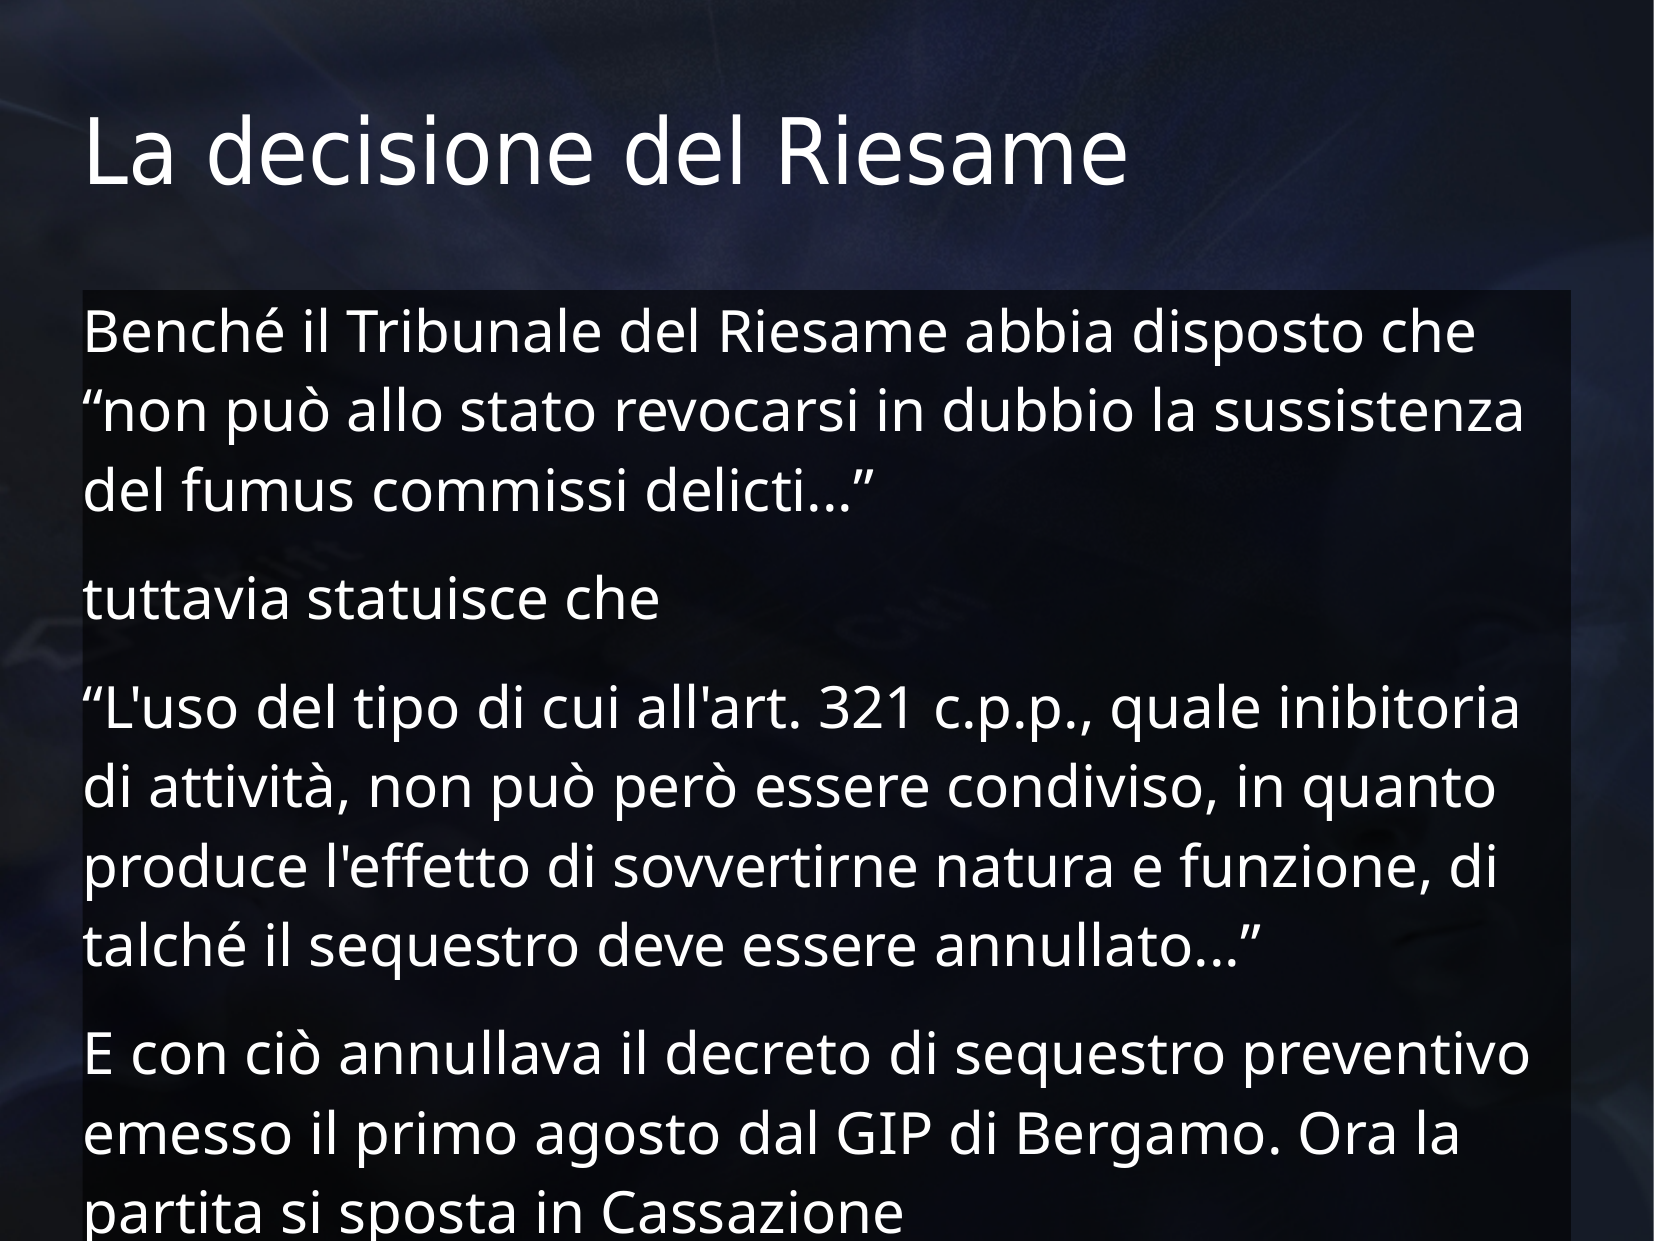

# La decisione del Riesame
Benché il Tribunale del Riesame abbia disposto che “non può allo stato revocarsi in dubbio la sussistenza del fumus commissi delicti...”
tuttavia statuisce che
“L'uso del tipo di cui all'art. 321 c.p.p., quale inibitoria di attività, non può però essere condiviso, in quanto produce l'effetto di sovvertirne natura e funzione, di talché il sequestro deve essere annullato...”
E con ciò annullava il decreto di sequestro preventivo emesso il primo agosto dal GIP di Bergamo. Ora la partita si sposta in Cassazione